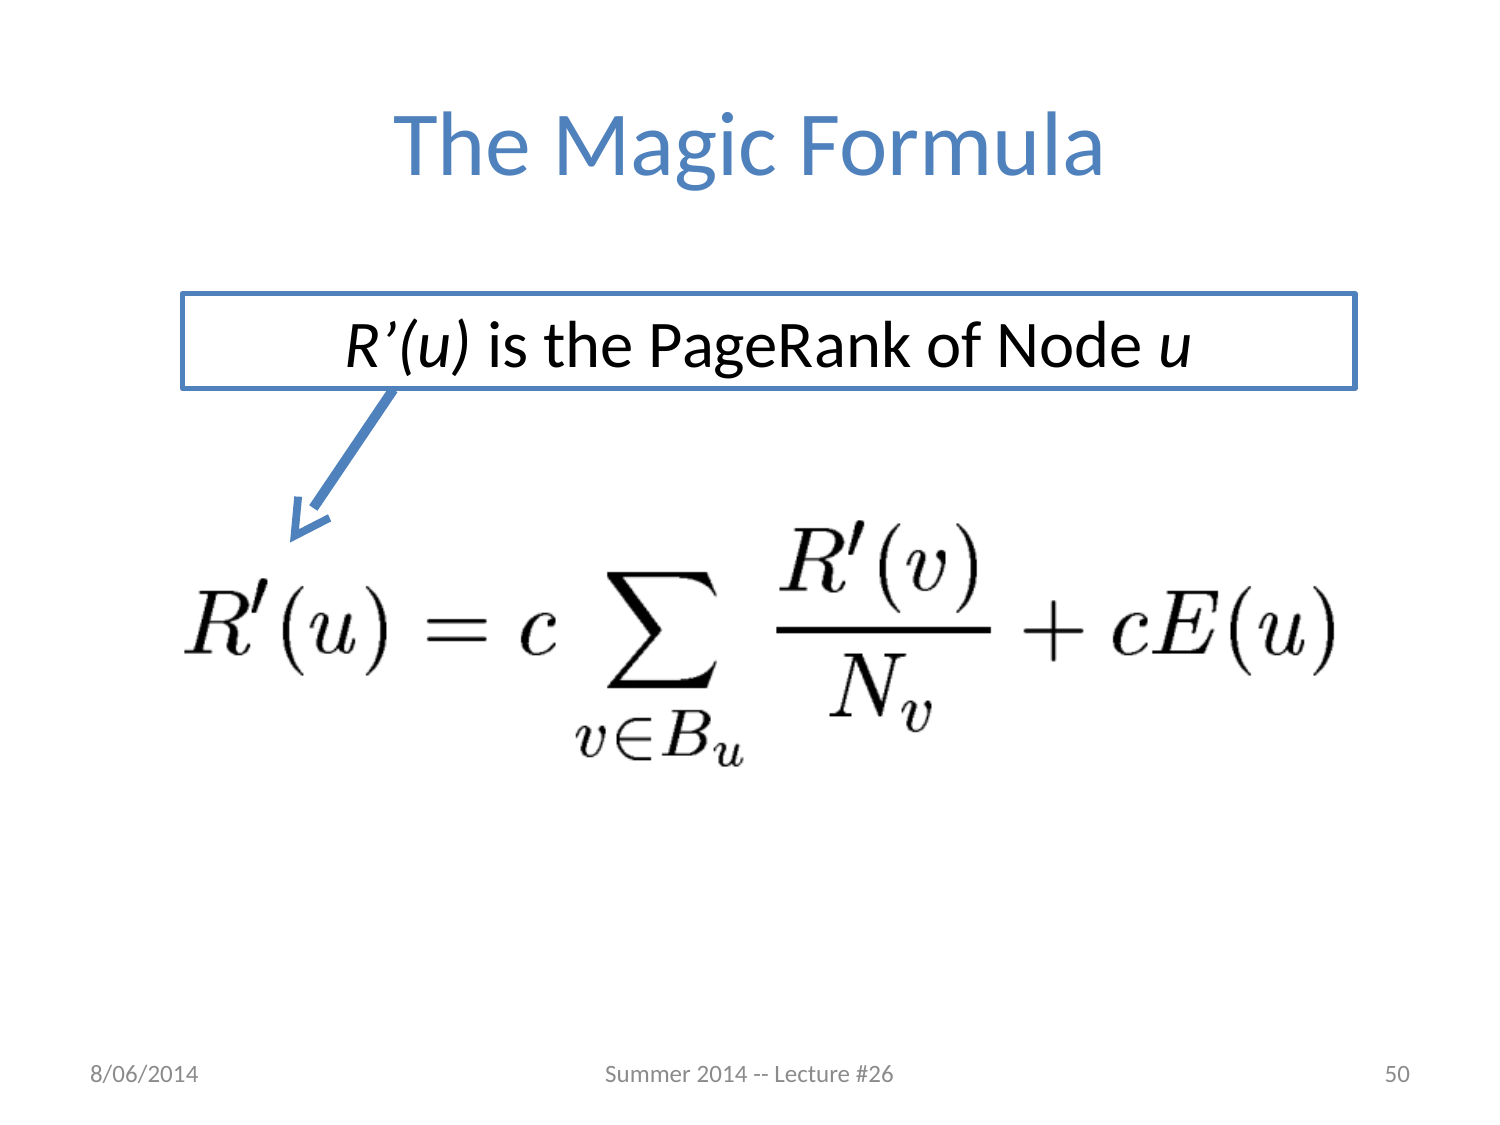

# The Magic Formula
R’(u) is the PageRank of Node u
8/06/2014
Summer 2014 -- Lecture #26